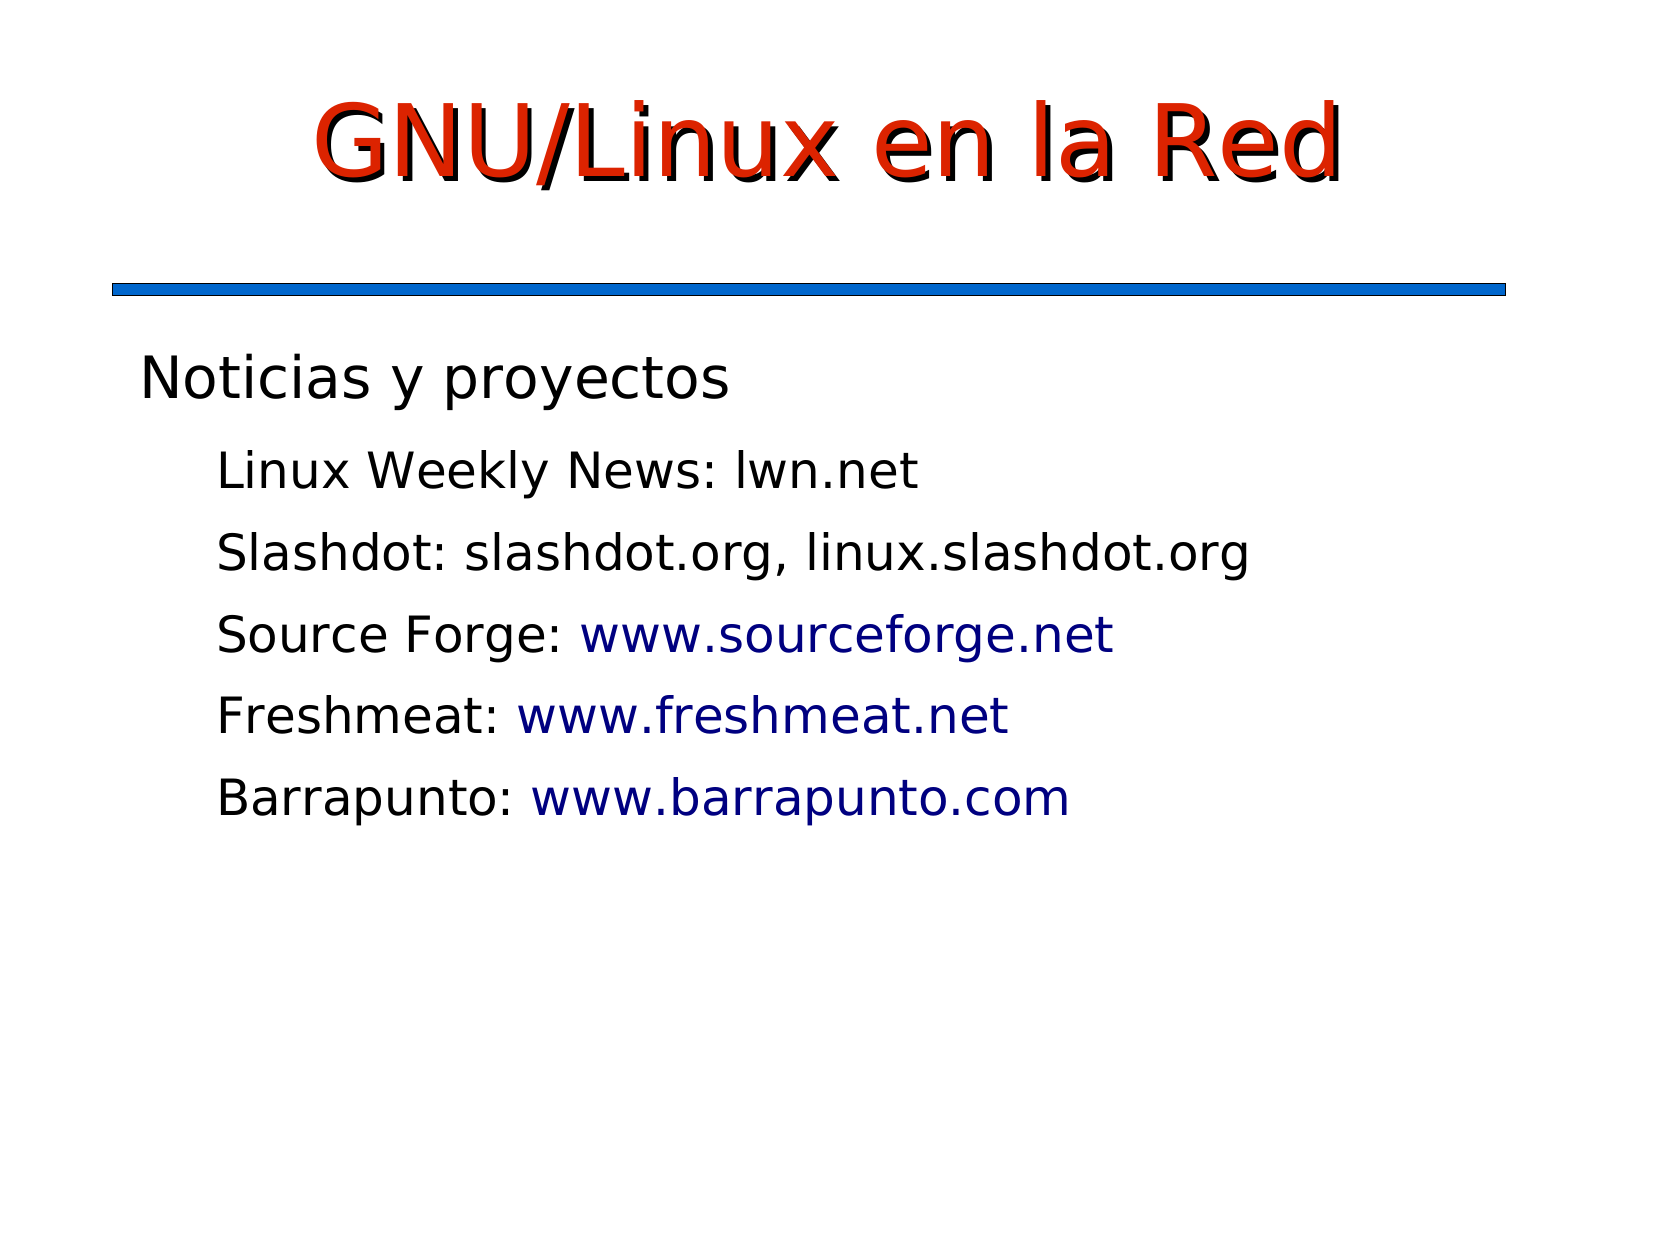

# GNU/Linux en la Red
Noticias y proyectos
Linux Weekly News: lwn.net
Slashdot: slashdot.org, linux.slashdot.org
Source Forge: www.sourceforge.net
Freshmeat: www.freshmeat.net
Barrapunto: www.barrapunto.com